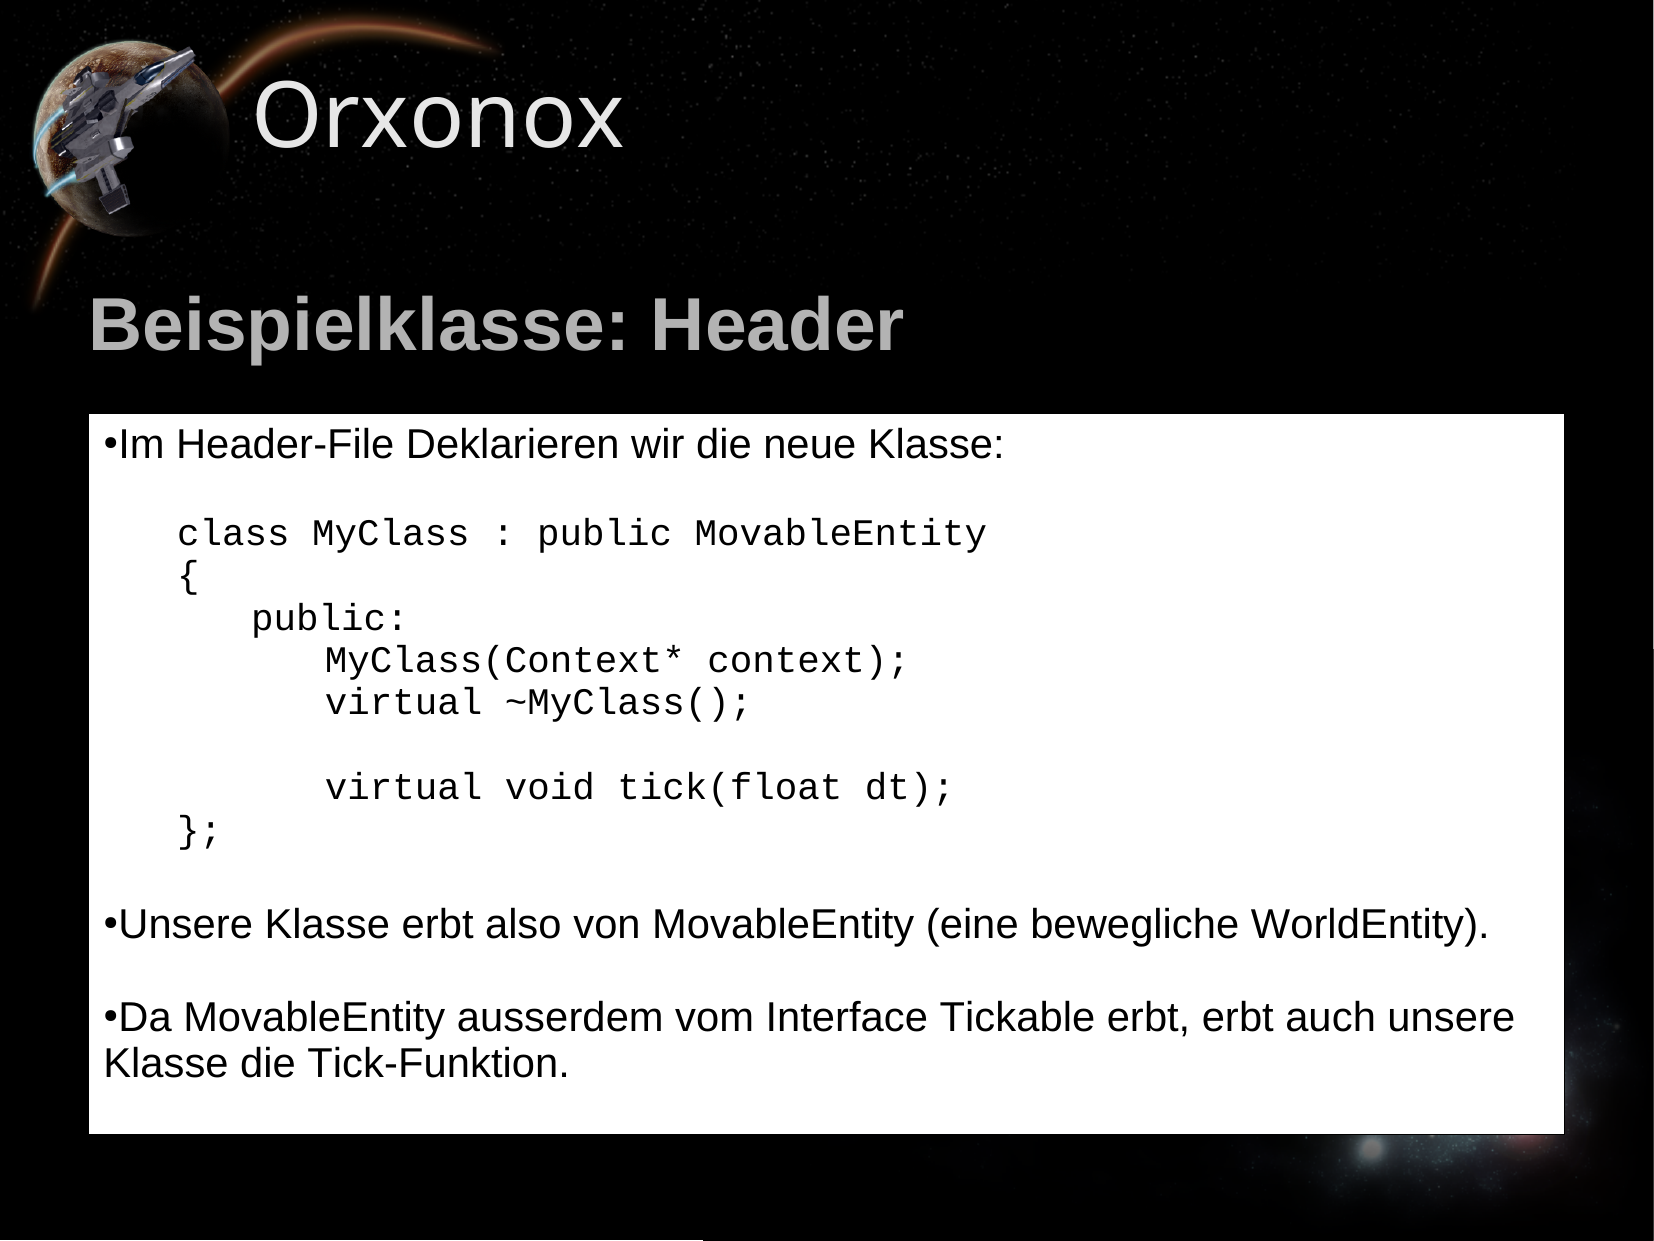

# Beispielklasse: Header
Im Header-File Deklarieren wir die neue Klasse:
	class MyClass : public MovableEntity
	{
		public:
			MyClass(Context* context);
			virtual ~MyClass();
			virtual void tick(float dt);
	};
Unsere Klasse erbt also von MovableEntity (eine bewegliche WorldEntity).
Da MovableEntity ausserdem vom Interface Tickable erbt, erbt auch unsere Klasse die Tick-Funktion.